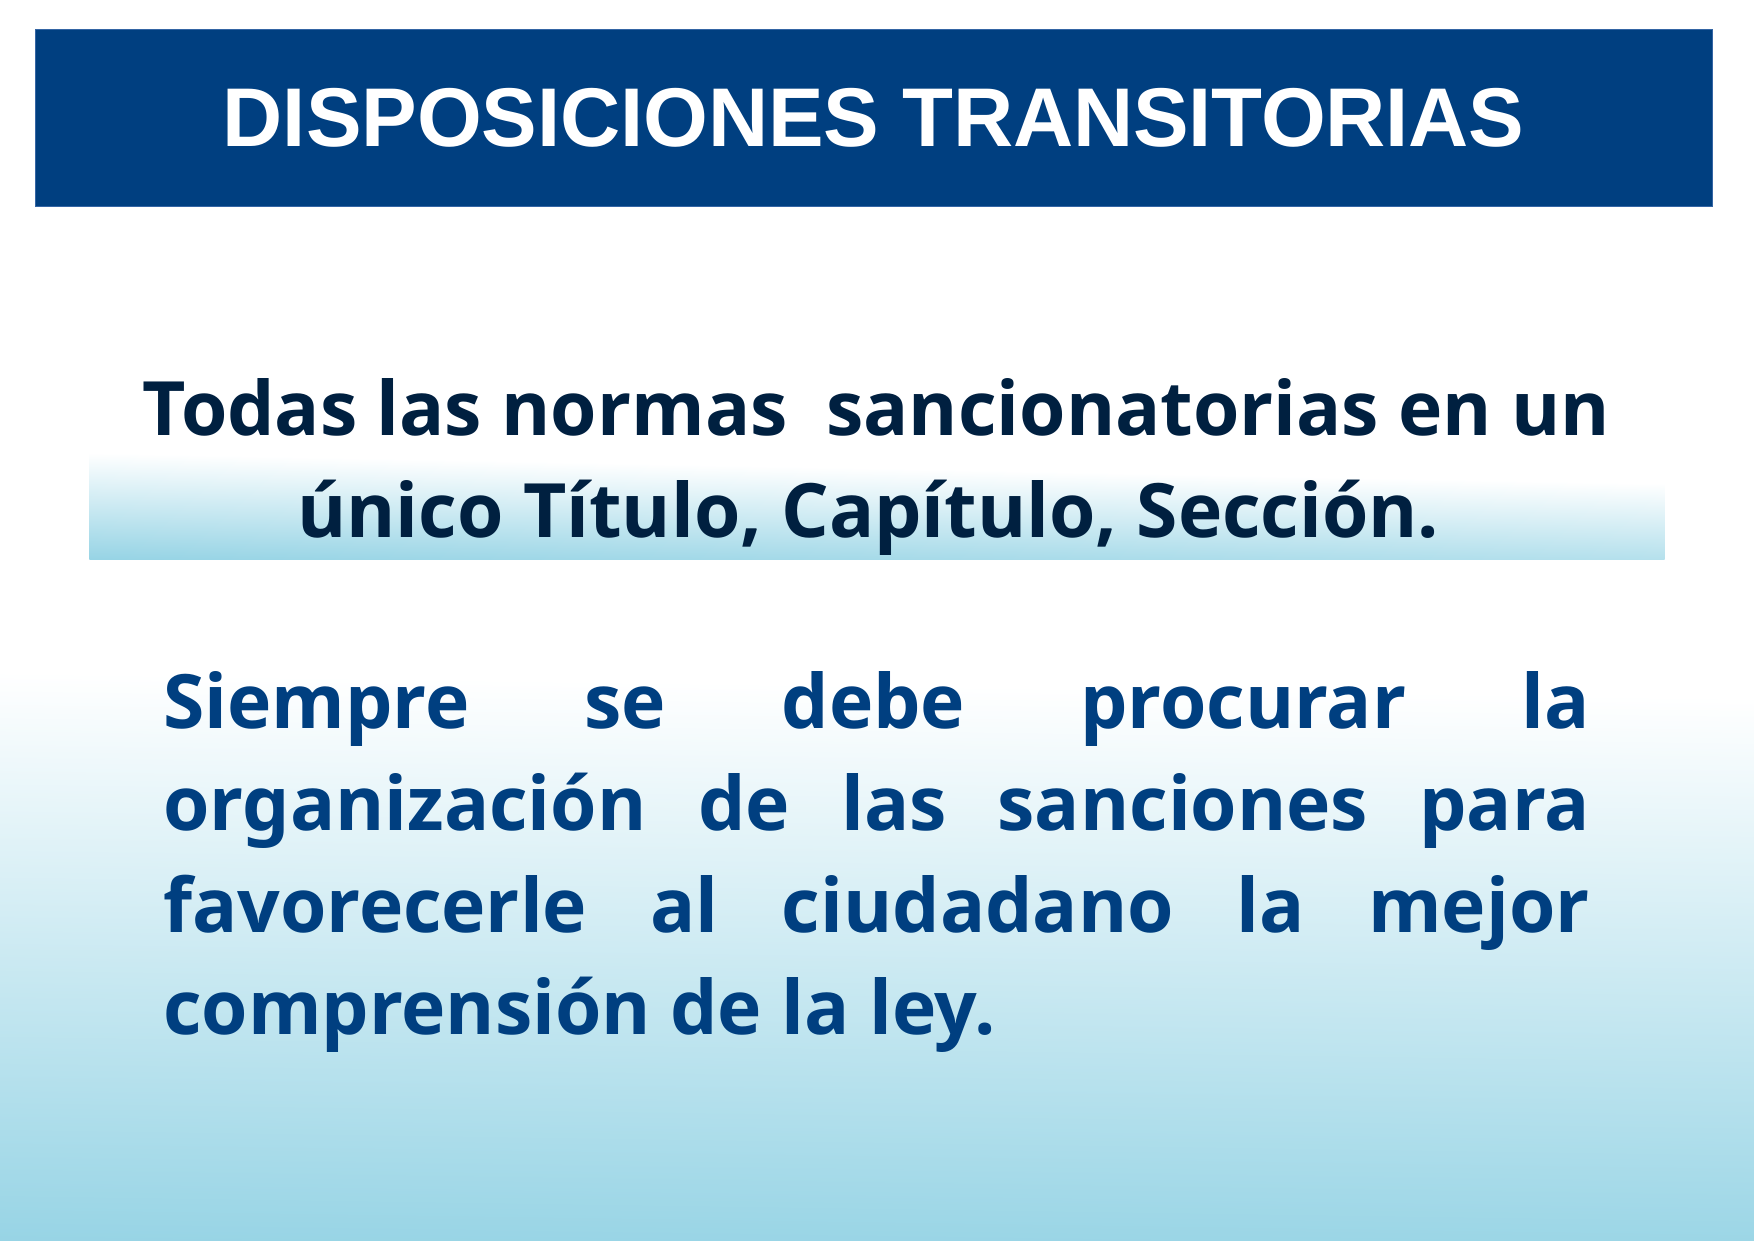

DISPOSICIONES TRANSITORIAS
Todas las normas sancionatorias en un único Título, Capítulo, Sección.
Siempre se debe procurar la organización de las sanciones para favorecerle al ciudadano la mejor comprensión de la ley.